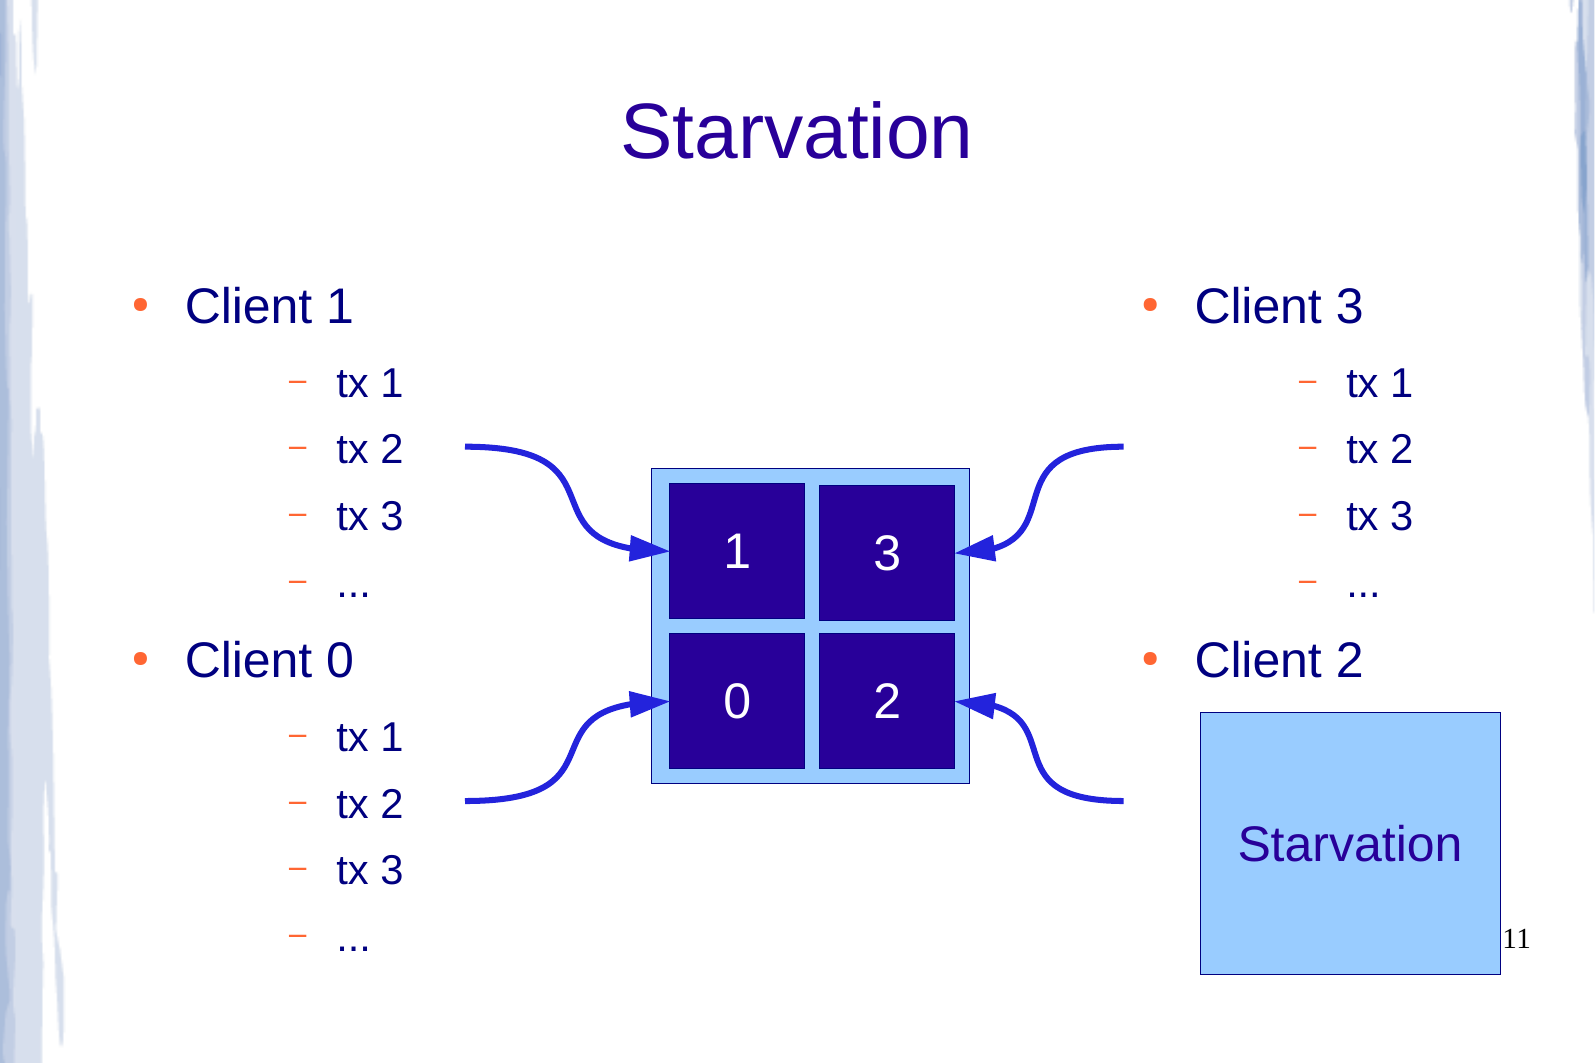

# Starvation
Client 1
tx 1
tx 2
tx 3
...
Client 3
tx 1
tx 2
tx 3
...
1
3
Client 0
tx 1
tx 2
tx 3
...
Client 2
tx 1
Abort
Abort
...
0
2
Starvation
11